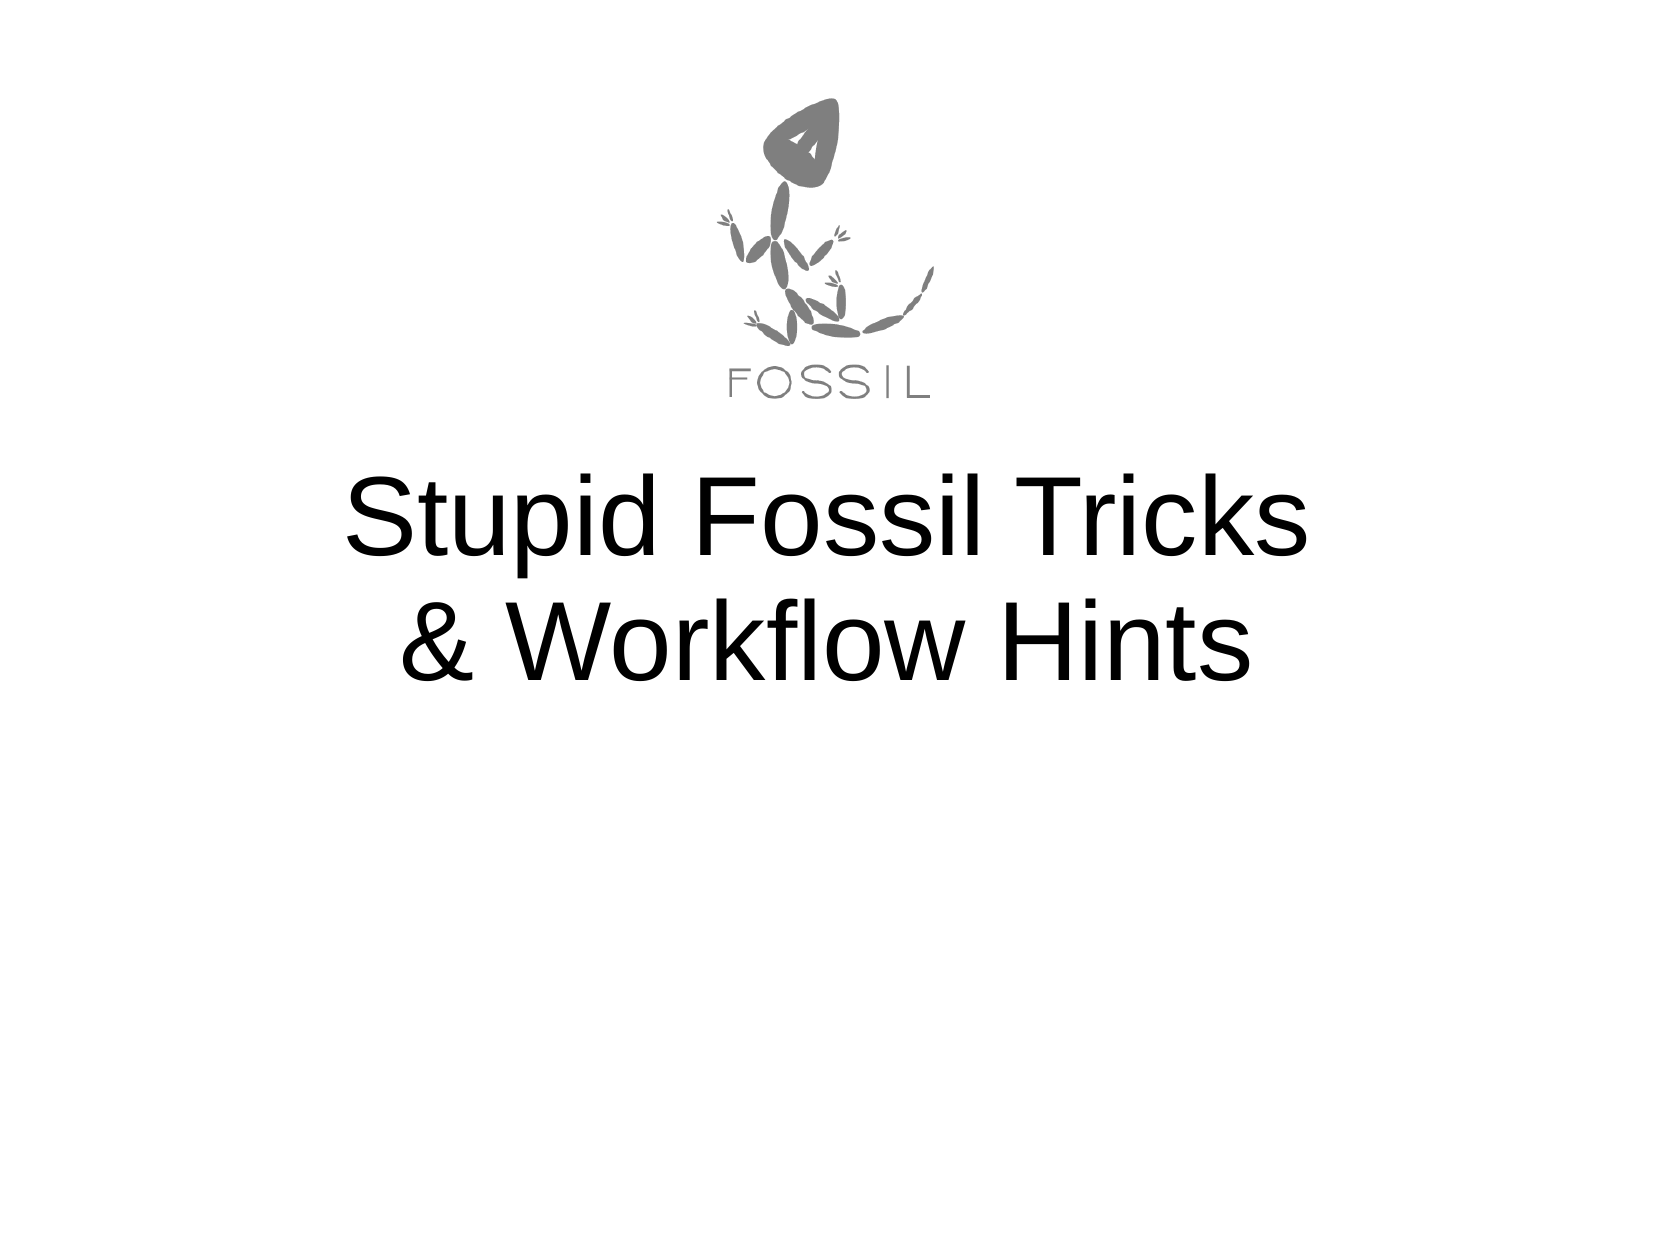

# Stupid Fossil Tricks
& Workflow Hints